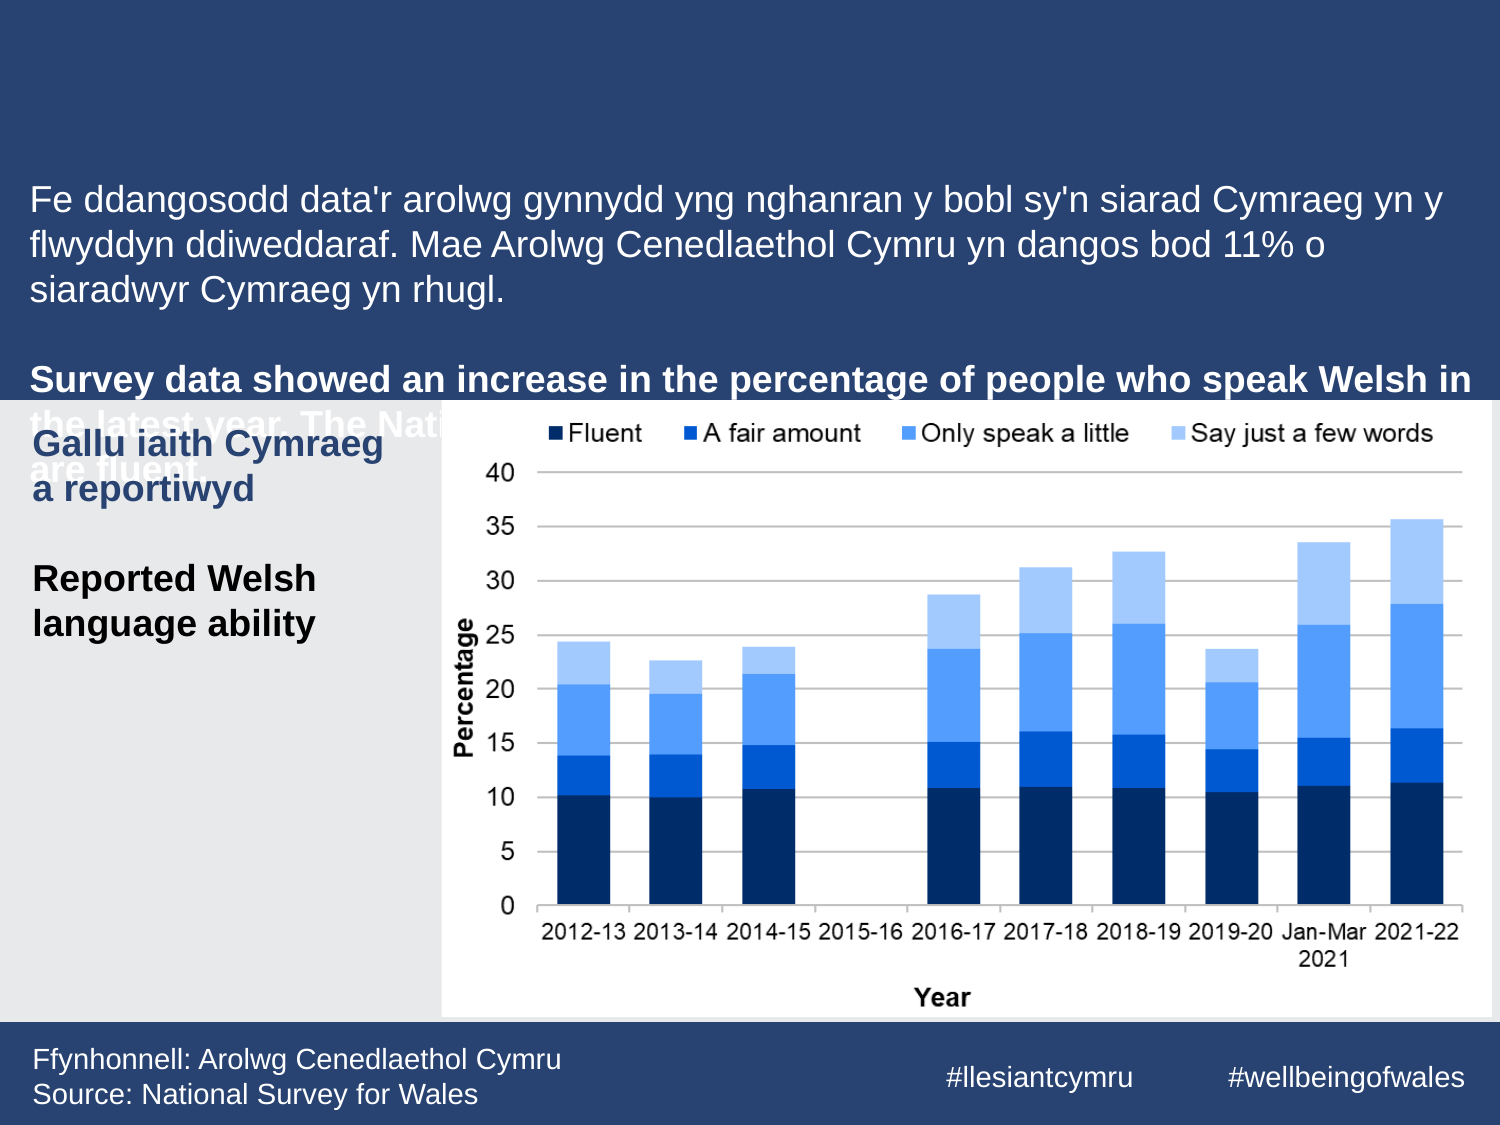

# Fe ddangosodd data'r arolwg gynnydd yng nghanran y bobl sy'n siarad Cymraeg yn y flwyddyn ddiweddaraf. Mae Arolwg Cenedlaethol Cymru yn dangos bod 11% o siaradwyr Cymraeg yn rhugl. Survey data showed an increase in the percentage of people who speak Welsh in the latest year. The National Survey for Wales shows that 11% of Welsh speakers are fluent.
Gallu iaith Cymraeg a reportiwyd
Reported Welsh language ability
Ffynhonnell: Arolwg Cenedlaethol Cymru
Source: National Survey for Wales
#llesiantcymru
#wellbeingofwales